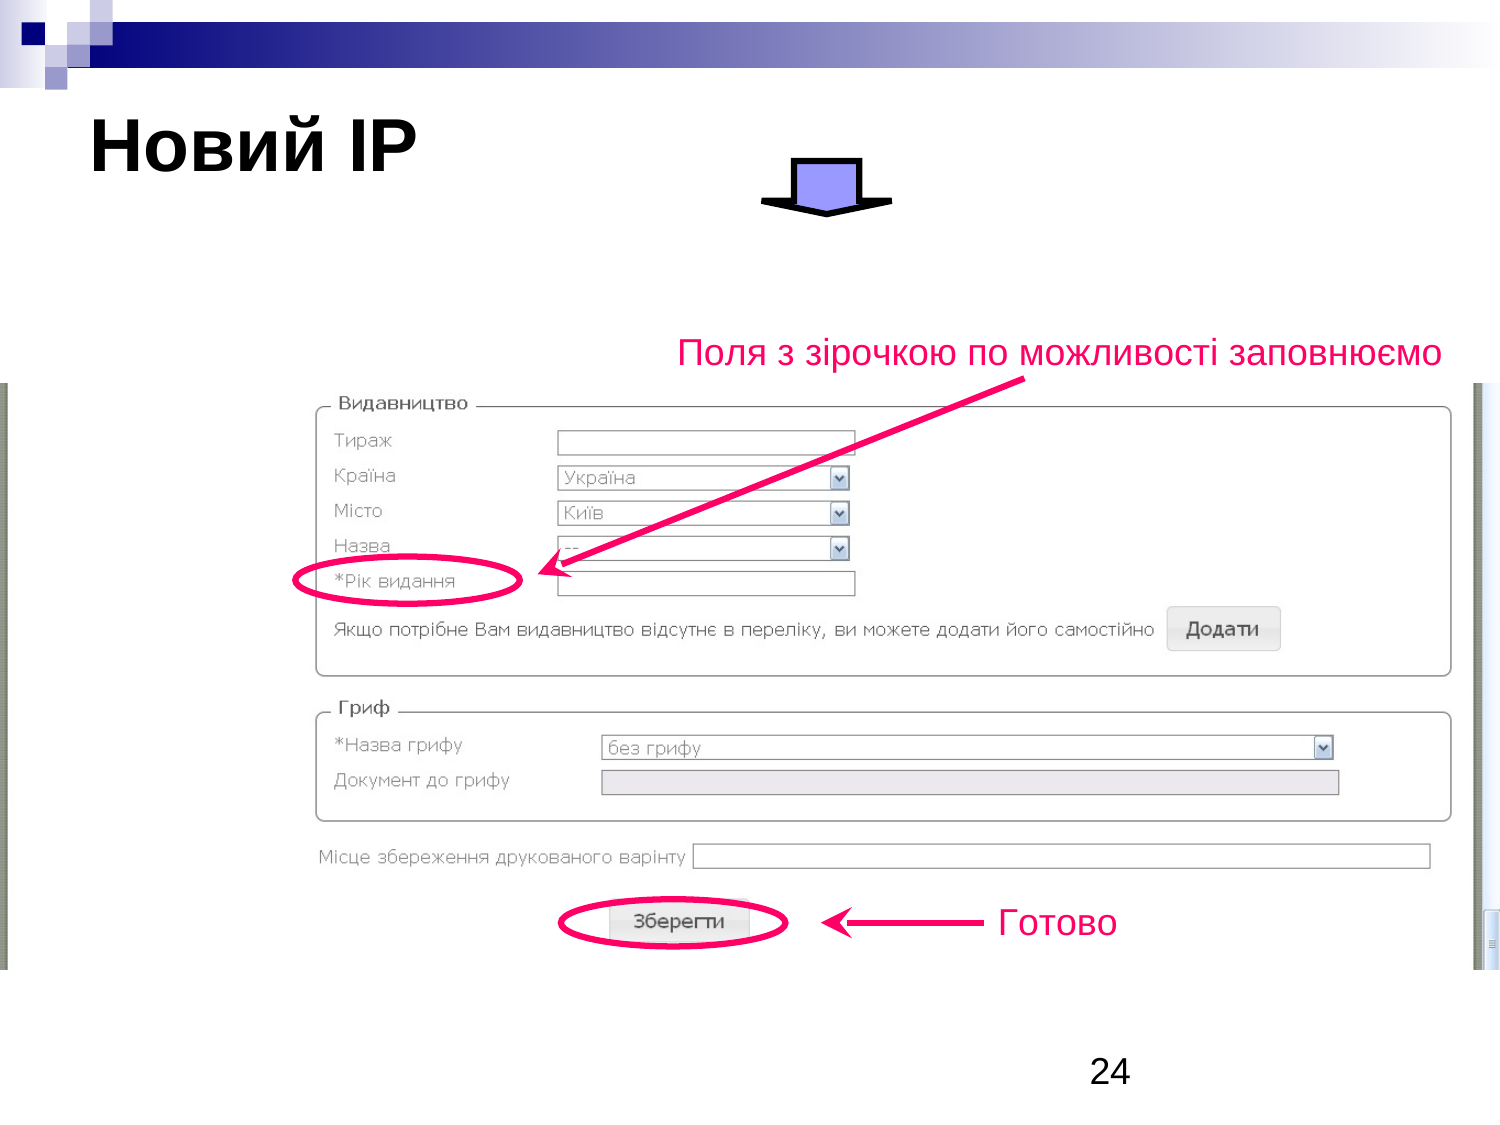

# Новий ІР
Поля з зірочкою по можливості заповнюємо
Готово
24